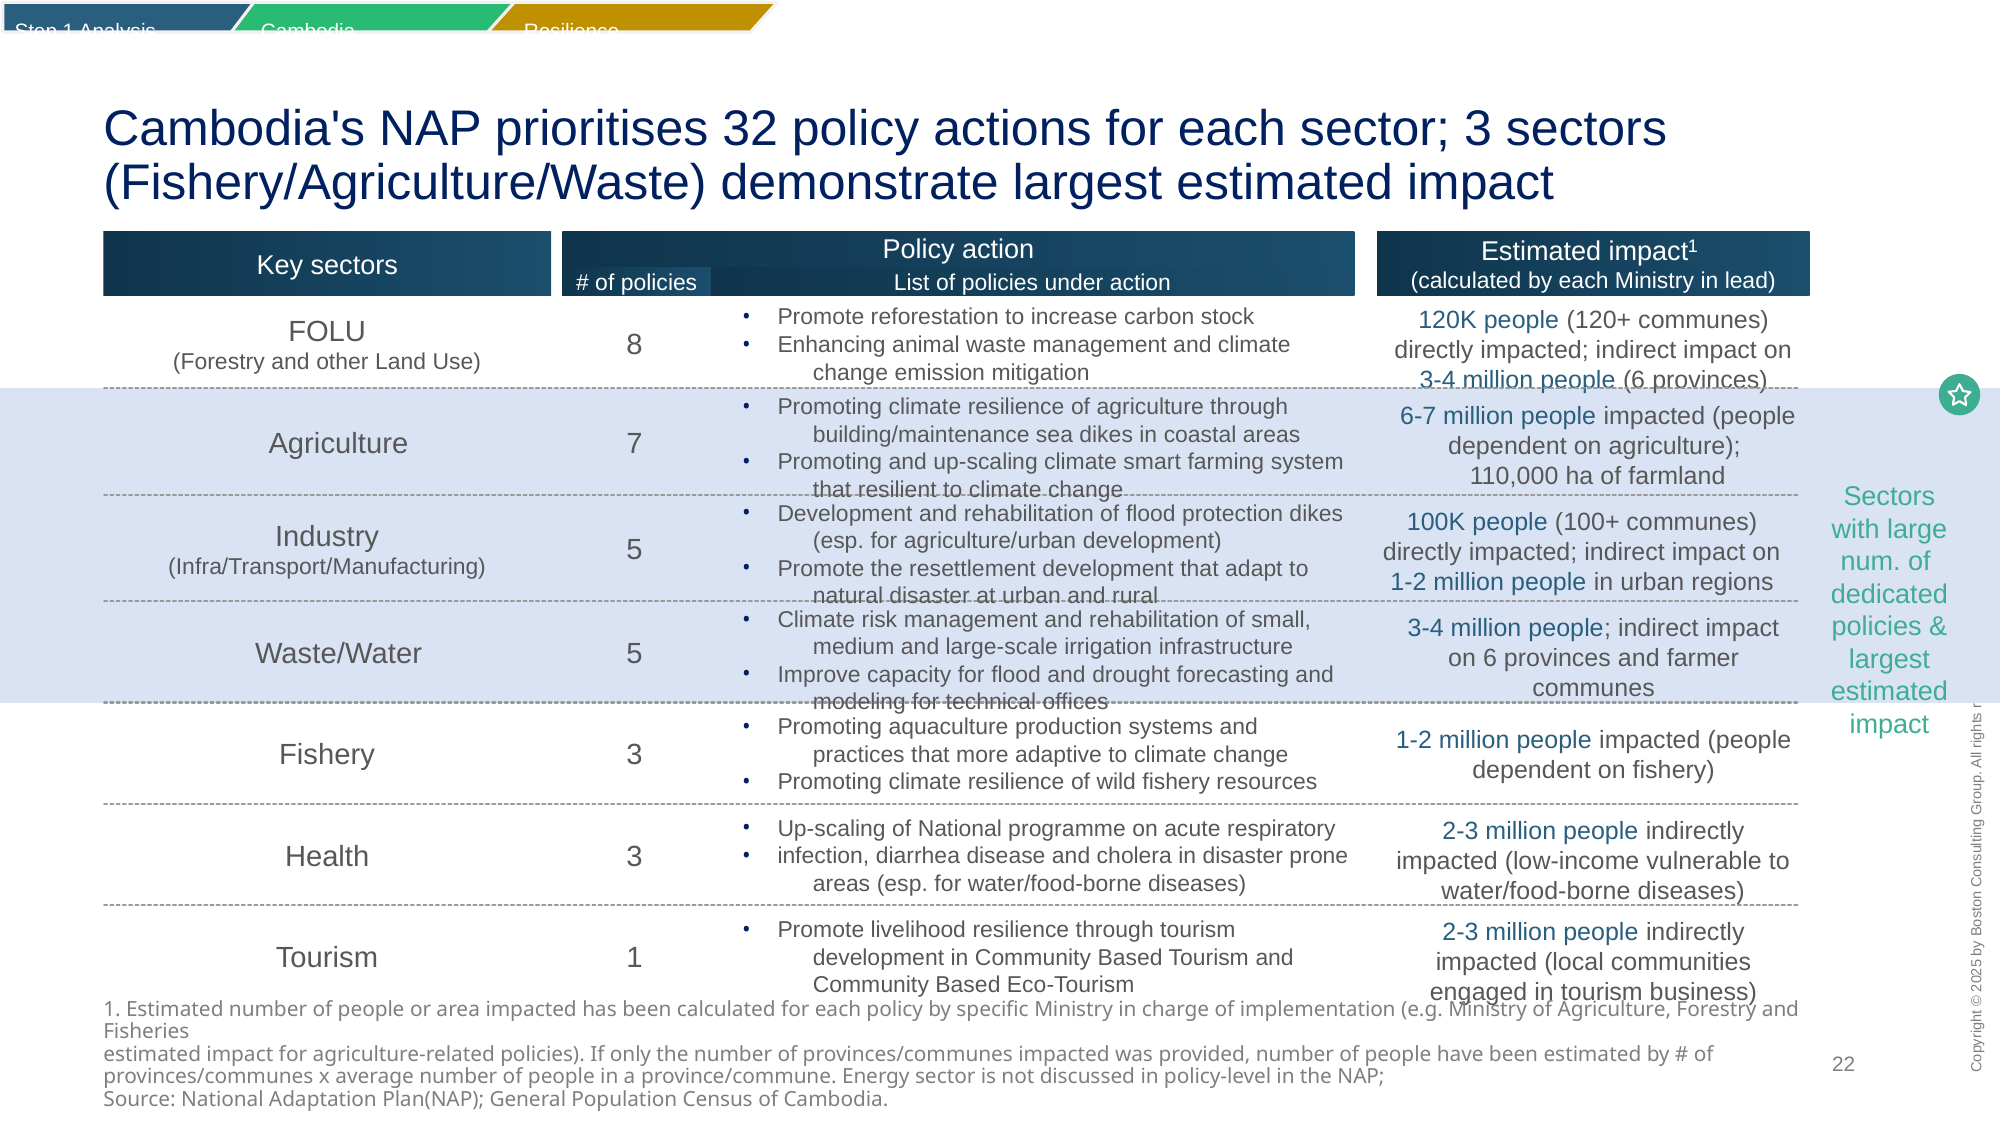

Step 1 Analysis
Cambodia
Resilience
# Cambodia's NAP prioritises 32 policy actions for each sector; 3 sectors (Fishery/Agriculture/Waste) demonstrate largest estimated impact
Key sectors
Policy action
Estimated impact1
(calculated by each Ministry in lead)
# of policies
List of policies under action
FOLU
(Forestry and other Land Use)
8
Promote reforestation to increase carbon stock
Enhancing animal waste management and climate change emission mitigation
120K people (120+ communes) directly impacted; indirect impact on 3-4 million people (6 provinces)
Agriculture
7
Promoting climate resilience of agriculture through building/maintenance sea dikes in coastal areas
Promoting and up-scaling climate smart farming system that resilient to climate change
6-7 million people impacted (people dependent on agriculture);
110,000 ha of farmland
Sectors with large num. of dedicated policies & largest estimated impact
Industry
(Infra/Transport/Manufacturing)
5
Development and rehabilitation of flood protection dikes (esp. for agriculture/urban development)
Promote the resettlement development that adapt to natural disaster at urban and rural
100K people (100+ communes) directly impacted; indirect impact on 1-2 million people in urban regions
Waste/Water
5
Climate risk management and rehabilitation of small, medium and large-scale irrigation infrastructure
Improve capacity for flood and drought forecasting and modeling for technical offices
3-4 million people; indirect impact on 6 provinces and farmer communes
Fishery
3
Promoting aquaculture production systems and practices that more adaptive to climate change
Promoting climate resilience of wild fishery resources
1-2 million people impacted (people dependent on fishery)
Health
3
Up-scaling of National programme on acute respiratory
infection, diarrhea disease and cholera in disaster prone areas (esp. for water/food-borne diseases)
2-3 million people indirectly impacted (low-income vulnerable to water/food-borne diseases)
Tourism
1
Promote livelihood resilience through tourism development in Community Based Tourism and Community Based Eco-Tourism
2-3 million people indirectly impacted (local communities engaged in tourism business)
1. Estimated number of people or area impacted has been calculated for each policy by specific Ministry in charge of implementation (e.g. Ministry of Agriculture, Forestry and Fisheries
estimated impact for agriculture-related policies). If only the number of provinces/communes impacted was provided, number of people have been estimated by # of provinces/communes x average number of people in a province/commune. Energy sector is not discussed in policy-level in the NAP;
Source: National Adaptation Plan(NAP); General Population Census of Cambodia.